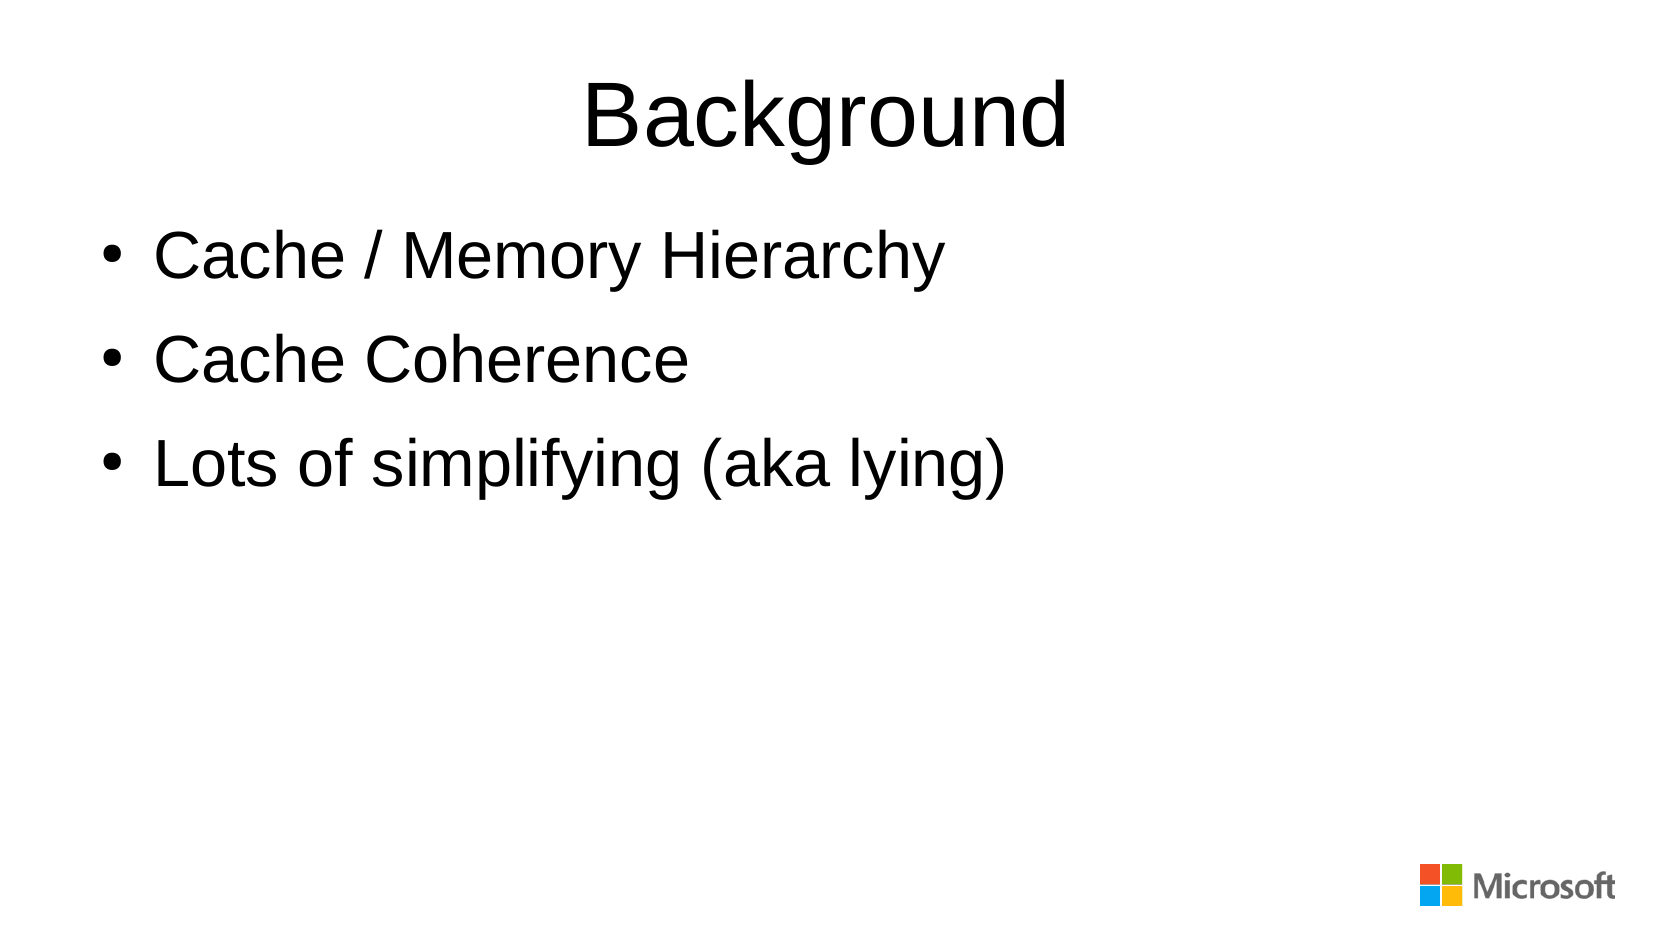

# Background
Cache / Memory Hierarchy
Cache Coherence
Lots of simplifying (aka lying)